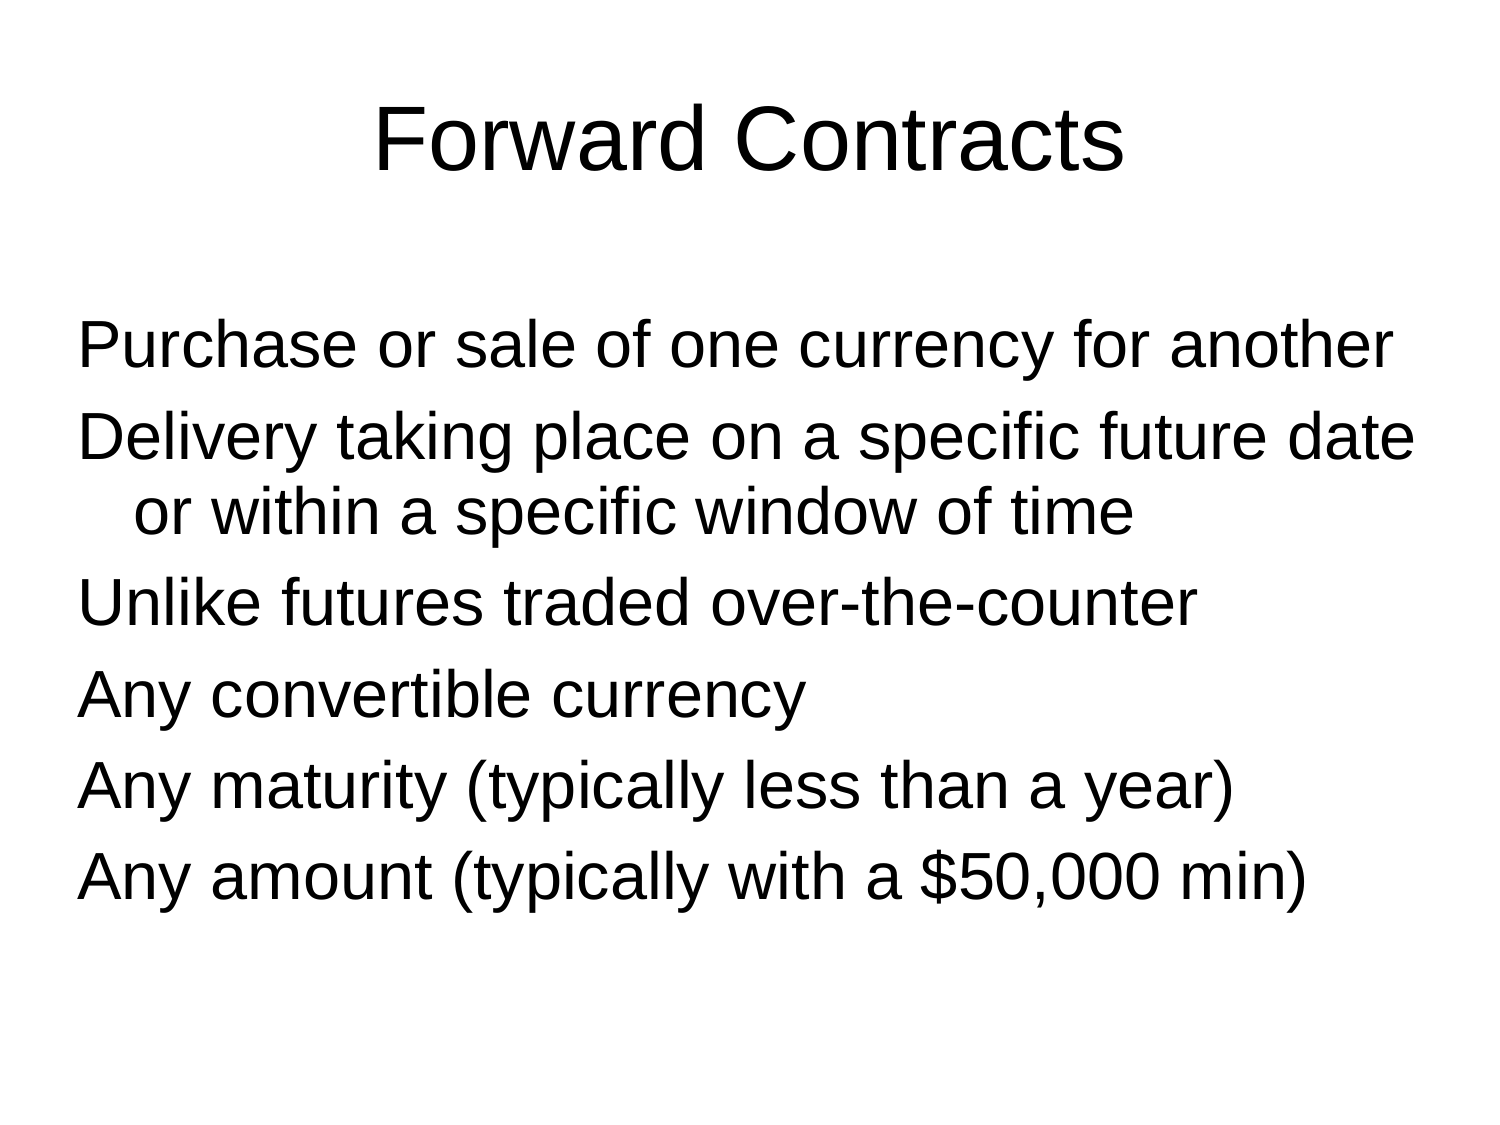

# Forward Contracts
Purchase or sale of one currency for another
Delivery taking place on a specific future date or within a specific window of time
Unlike futures traded over-the-counter
Any convertible currency
Any maturity (typically less than a year)
Any amount (typically with a $50,000 min)